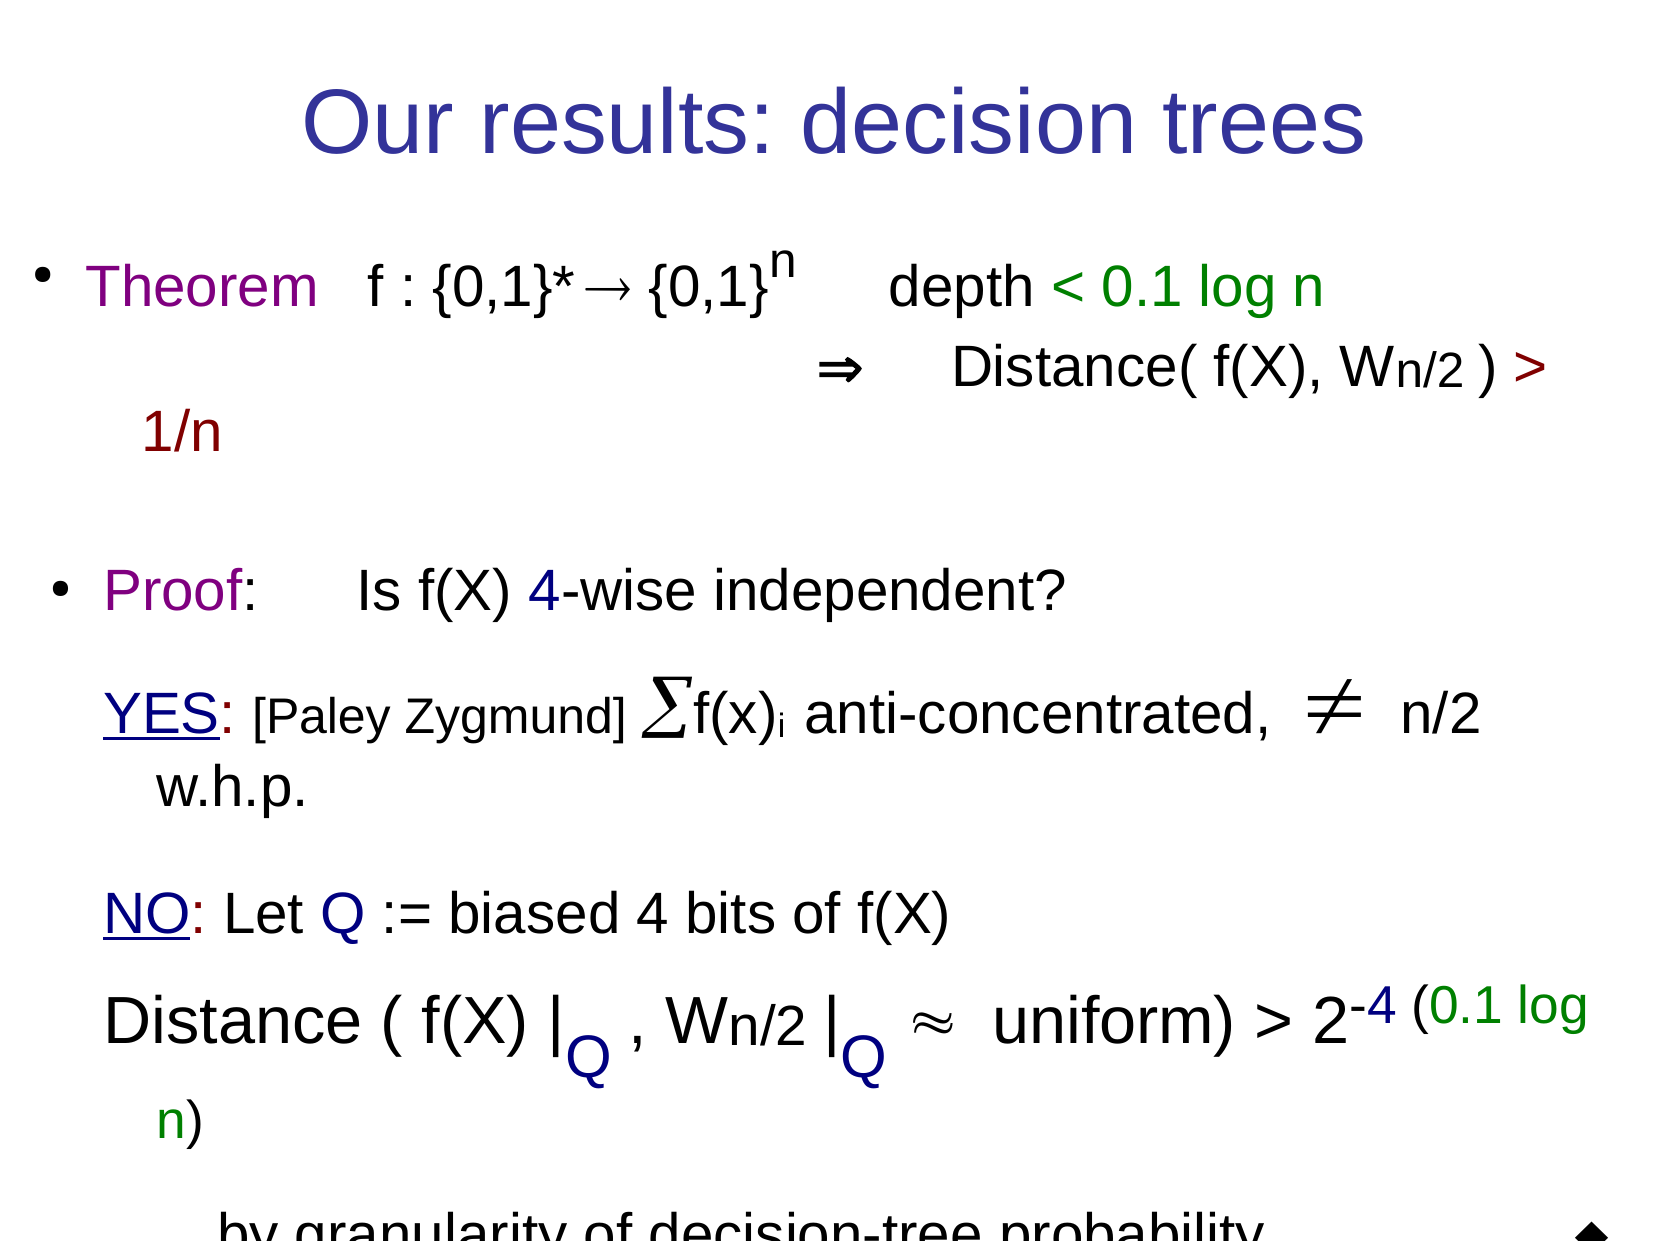

Our results: decision trees
# Theorem f : {0,1}*  {0,1}n depth < 0.1 log n
  Distance( f(X), Wn/2 ) > 1/n
Proof: Is f(X) 4-wise independent?
YES: [Paley Zygmund] f(x)i anti-concentrated,  n/2 w.h.p.
NO: Let Q := biased 4 bits of f(X)
Distance ( f(X) |Q , Wn/2 |Q  uniform) > 2-4 (0.1 log n)
 by granularity of decision-tree probability 